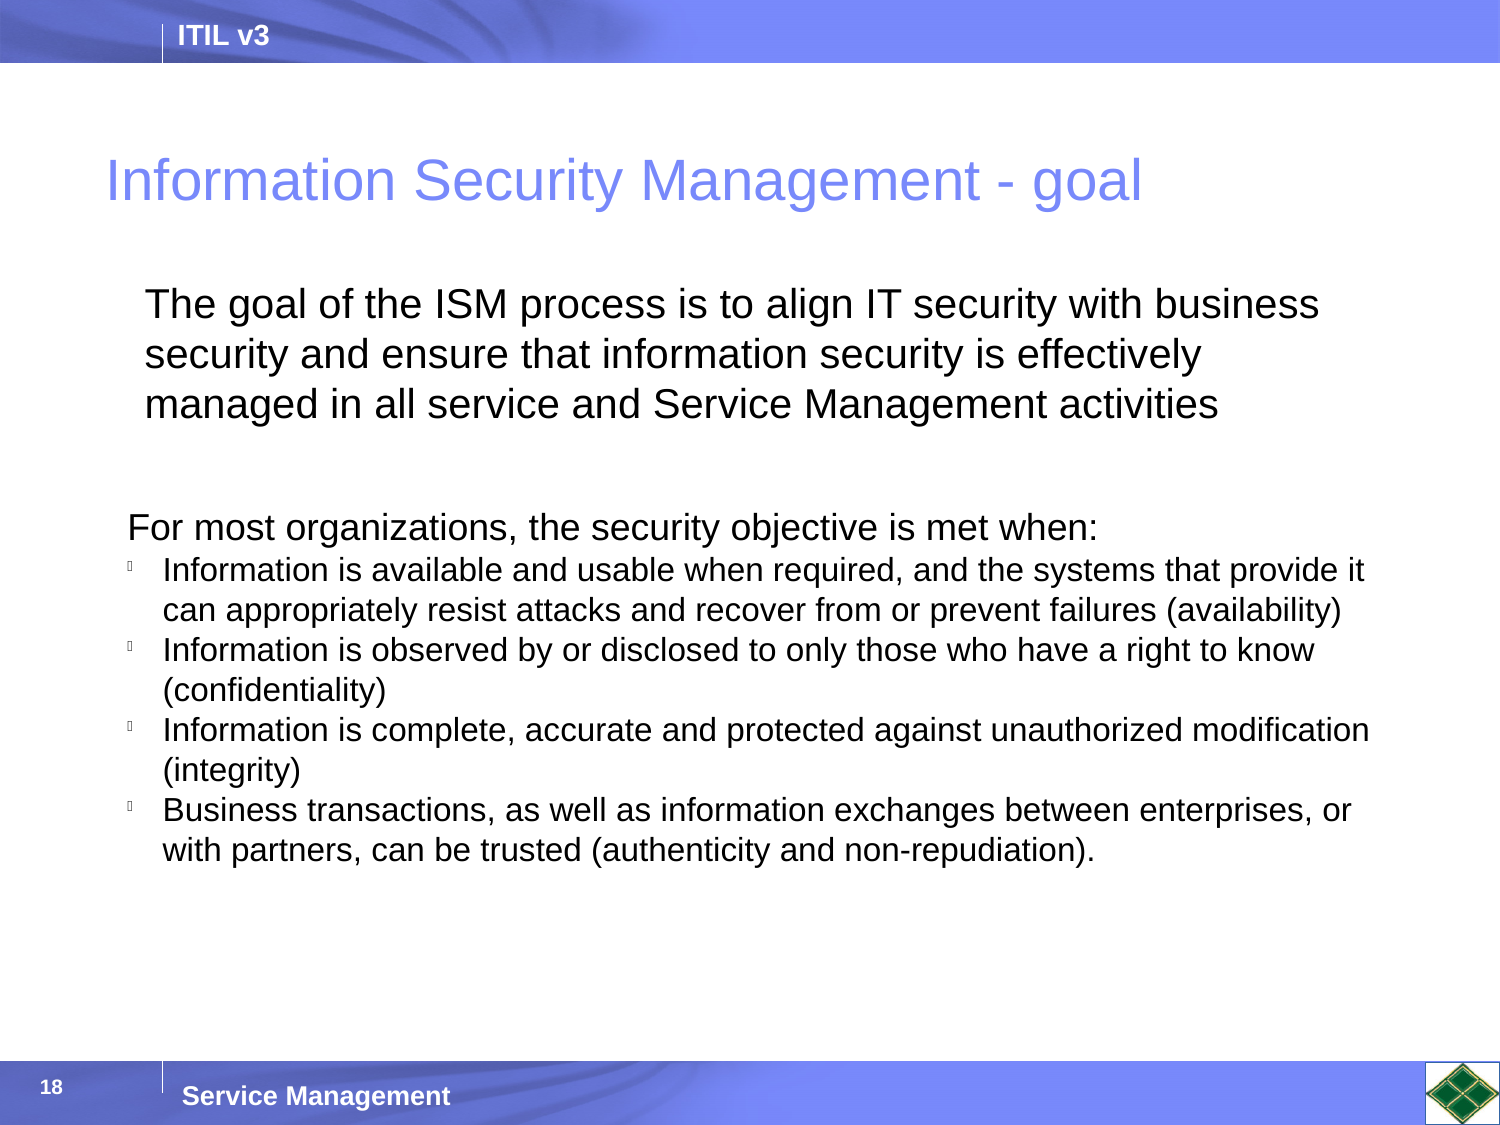

Information Security Management - goal
The goal of the ISM process is to align IT security with business security and ensure that information security is effectively managed in all service and Service Management activities
For most organizations, the security objective is met when:
Information is available and usable when required, and the systems that provide it can appropriately resist attacks and recover from or prevent failures (availability)
Information is observed by or disclosed to only those who have a right to know (confidentiality)
Information is complete, accurate and protected against unauthorized modification (integrity)
Business transactions, as well as information exchanges between enterprises, or with partners, can be trusted (authenticity and non-repudiation).